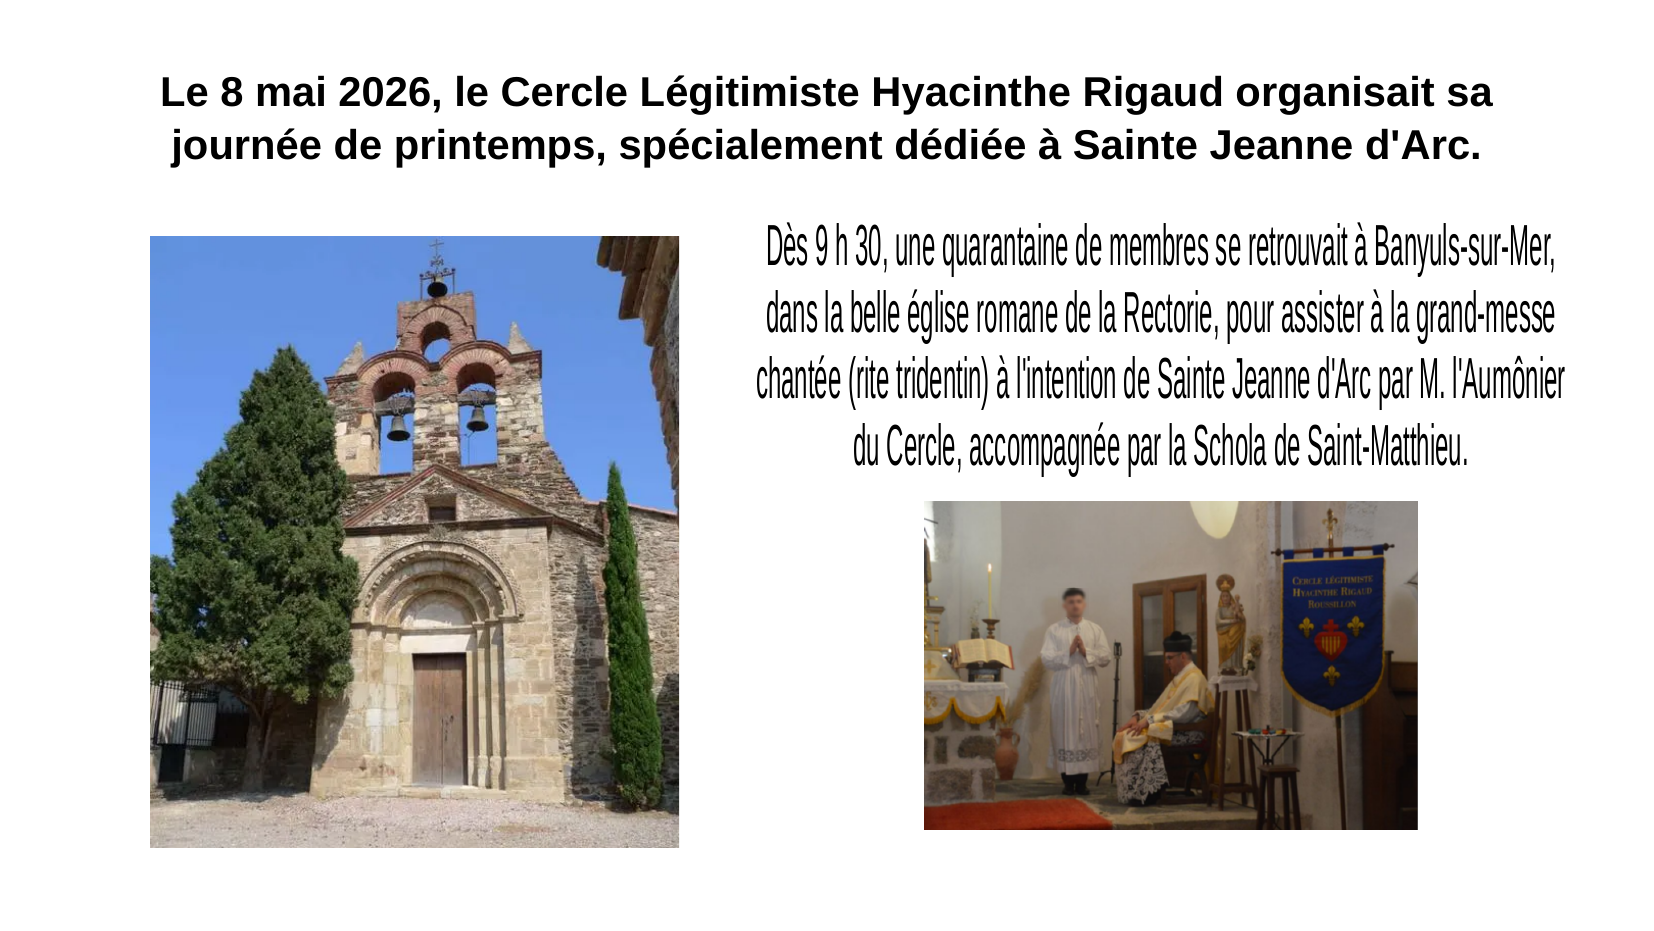

# Le 8 mai 2026, le Cercle Légitimiste Hyacinthe Rigaud organisait sa journée de printemps, spécialement dédiée à Sainte Jeanne d'Arc.